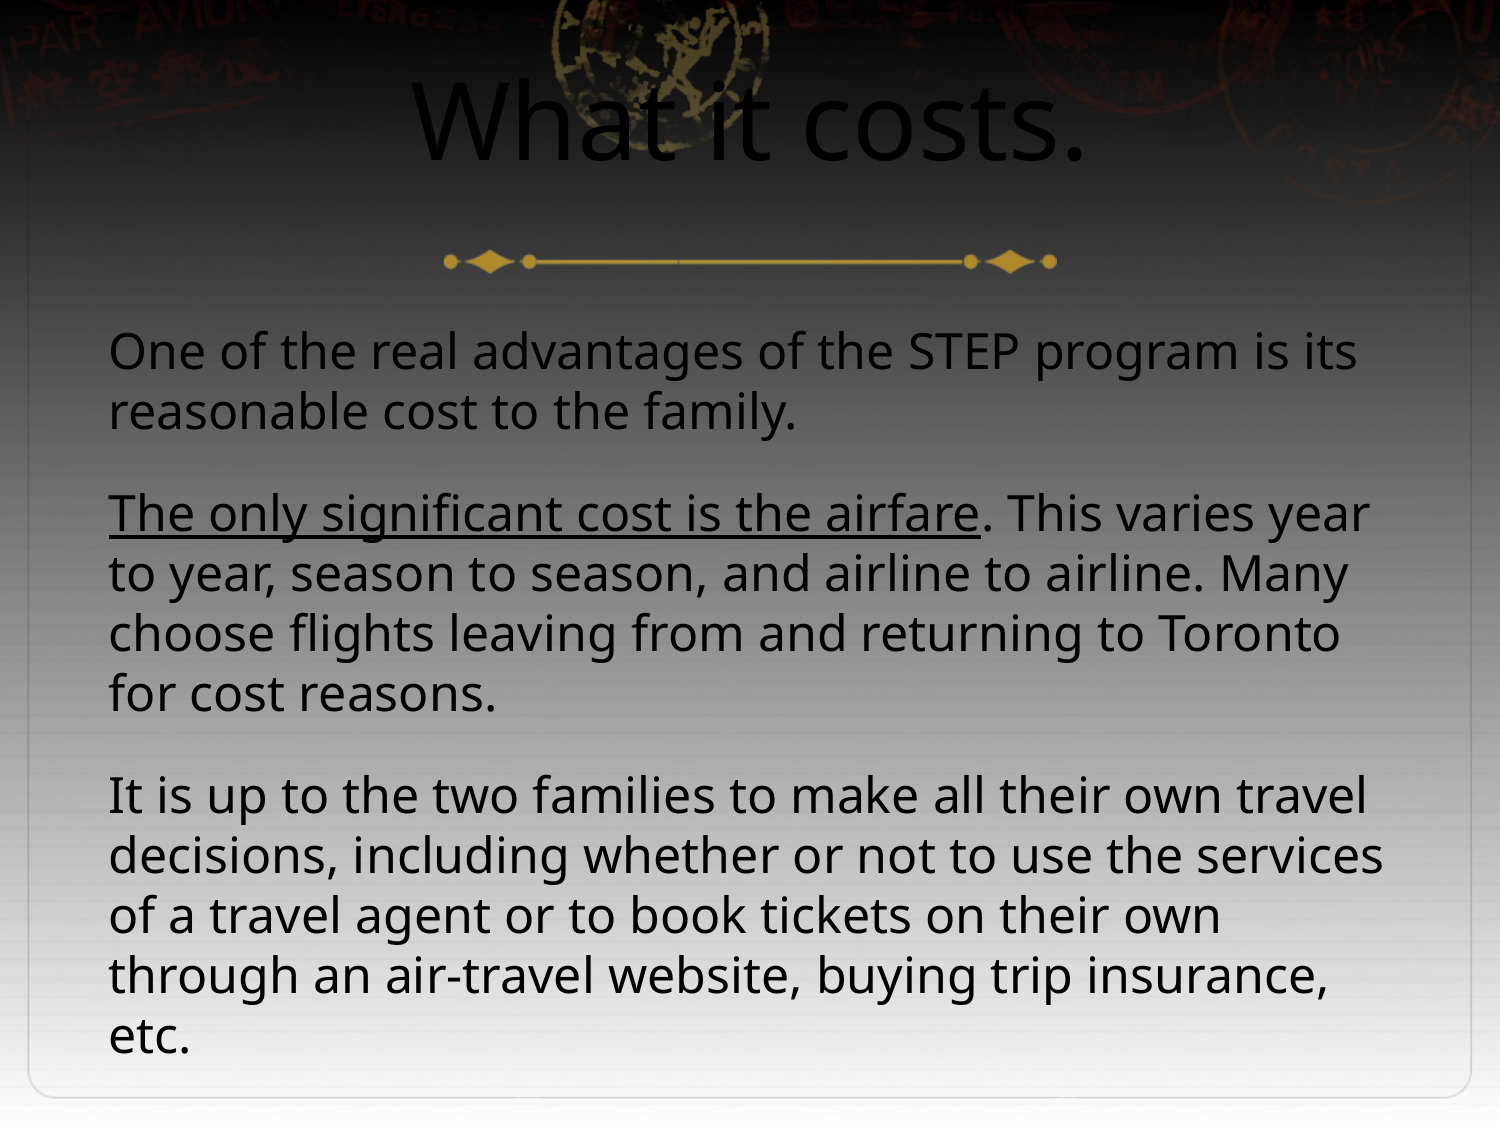

# What it costs.
One of the real advantages of the STEP program is its reasonable cost to the family.
The only significant cost is the airfare. This varies year to year, season to season, and airline to airline. Many choose flights leaving from and returning to Toronto for cost reasons.
It is up to the two families to make all their own travel decisions, including whether or not to use the services of a travel agent or to book tickets on their own through an air-travel website, buying trip insurance, etc.